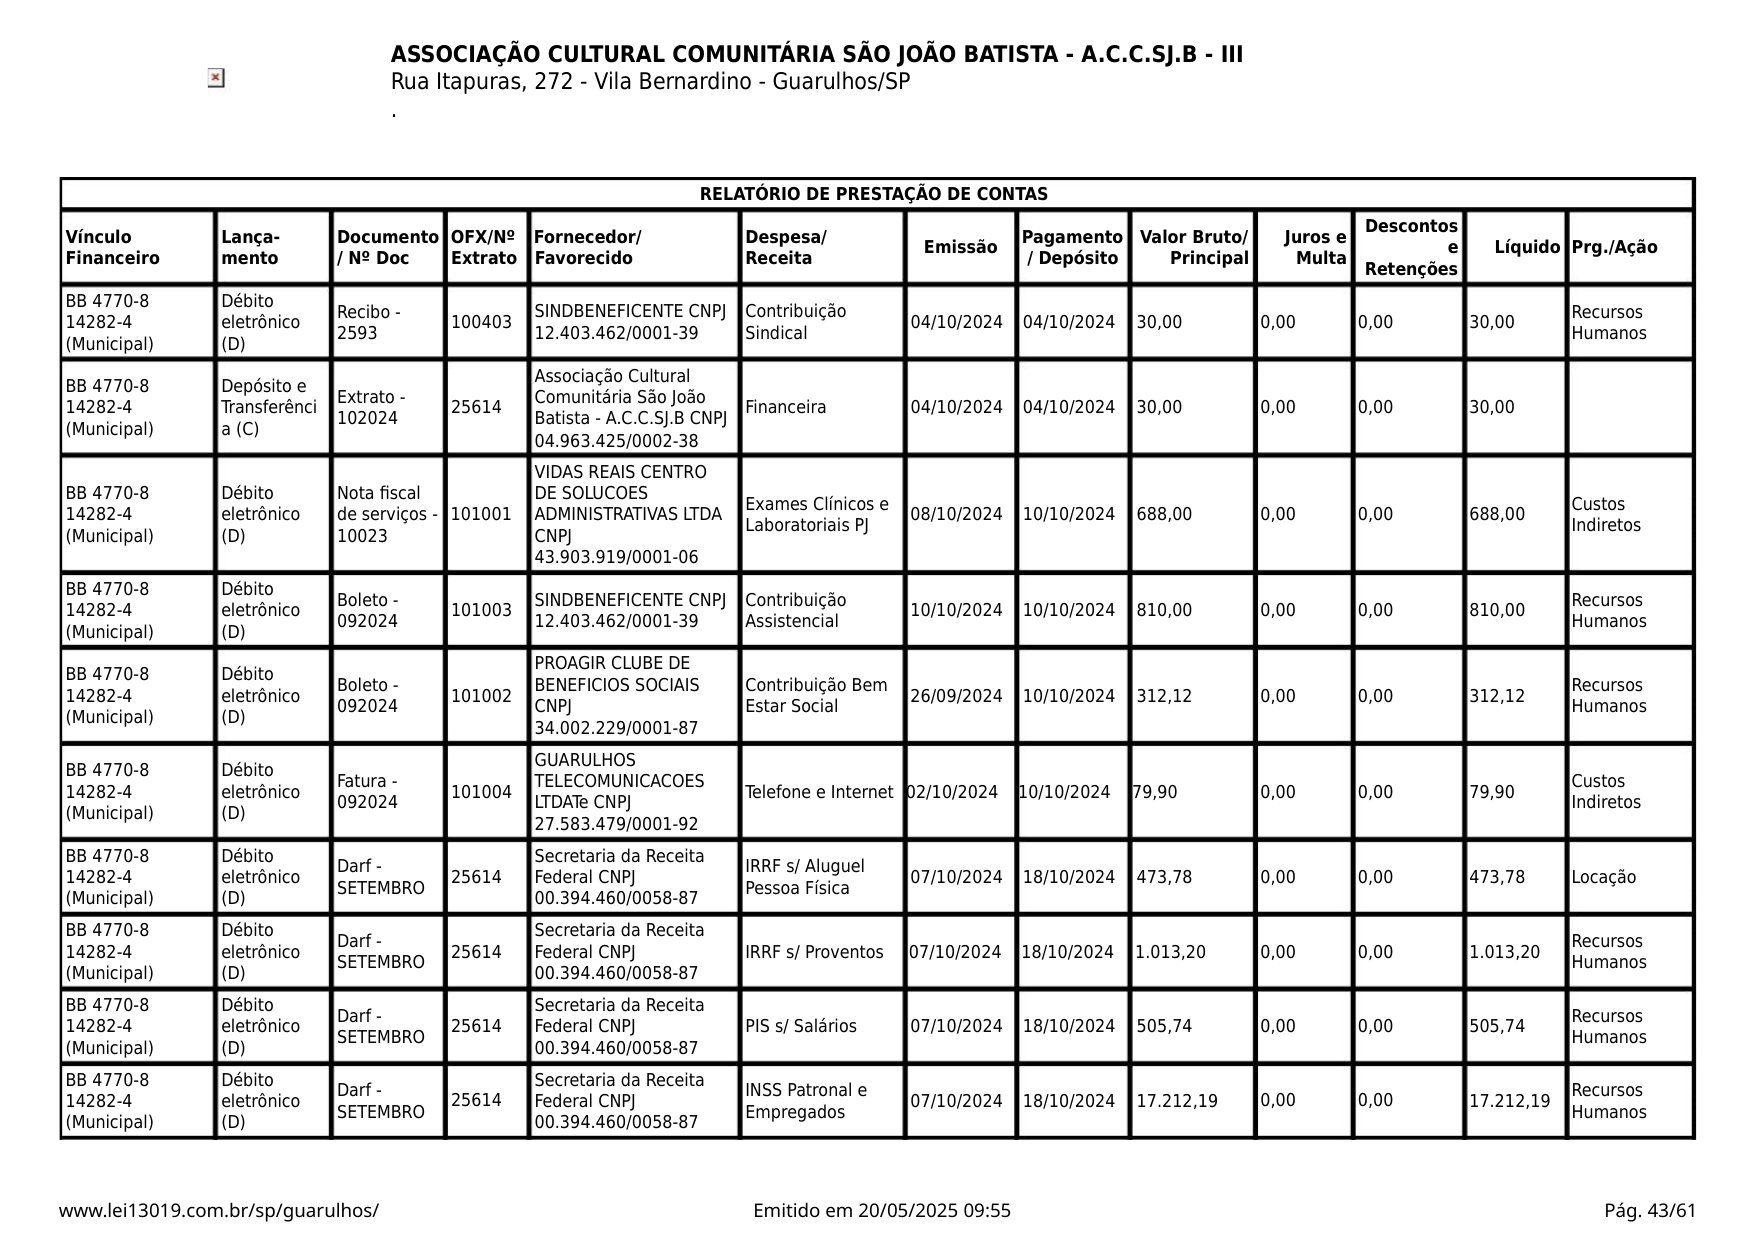

ASSOCIAÇÃO CULTURAL COMUNITÁRIA SÃO JOÃO BATISTA - A.C.C.SJ.B - III
Rua Itapuras, 272 - Vila Bernardino - Guarulhos/SP
.
RELATÓRIO DE PRESTAÇÃO DE CONTAS
Descontos
e
Retenções
Vínculo
Financeiro
Lança-
mento
Documento OFX/Nº Fornecedor/
Despesa/
Receita
Pagamento Valor Bruto/
/ Depósito Principal
Juros e
Multa
Emissão
Líquido Prg./Ação
/ Nº Doc
Extrato Favorecido
BB 4770-8
14282-4
(Municipal)
Débito
eletrônico
(D)
Recibo -
2593
SINDBENEFICENTE CNPJ Contribuição
Recursos
Humanos
100403
25614
04/10/2024 04/10/2024 30,00
04/10/2024 04/10/2024 30,00
0,00
0,00
0,00
30,00
12.403.462/0001-39
Sindical
Associação Cultural
Comunitária São João
Batista - A.C.C.SJ.B CNPJ
04.963.425/0002-38
BB 4770-8
14282-4
(Municipal)
Depósito e
Transferênci
a (C)
Extrato -
102024
Financeira
0,00
0,00
30,00
VIDAS REAIS CENTRO
DE SOLUCOES
BB 4770-8
14282-4
(Municipal)
Débito
eletrônico
(D)
Nota ﬁscal
Exames Clínicos e
Laboratoriais PJ
Custos
Indiretos
de serviços - 101001 ADMINISTRATIVAS LTDA
10023
08/10/2024 10/10/2024 688,00
0,00
688,00
CNPJ
43.903.919/0001-06
BB 4770-8
14282-4
(Municipal)
Débito
eletrônico
(D)
Boleto -
092024
SINDBENEFICENTE CNPJ Contribuição
Recursos
Humanos
101003
101002
10/10/2024 10/10/2024 810,00
26/09/2024 10/10/2024 312,12
0,00
0,00
0,00
0,00
810,00
312,12
12.403.462/0001-39
Assistencial
PROAGIR CLUBE DE
BENEFICIOS SOCIAIS
CNPJ
BB 4770-8
14282-4
(Municipal)
Débito
eletrônico
(D)
Boleto -
092024
Contribuição Bem
Estar Social
Recursos
Humanos
34.002.229/0001-87
GUARULHOS
TELECOMUNICACOES
LTDATe CNPJ
BB 4770-8
14282-4
(Municipal)
Débito
eletrônico
(D)
Fatura -
092024
Custos
Indiretos
101004
Telefone e Internet 02/10/2024 10/10/2024 79,90
IRRF s/ Aluguel
0,00
0,00
79,90
27.583.479/0001-92
BB 4770-8
14282-4
(Municipal)
Débito
eletrônico
(D)
Secretaria da Receita
Federal CNPJ
00.394.460/0058-87
Darf -
SETEMBRO
25614
25614
25614
25614
07/10/2024 18/10/2024 473,78
0,00
0,00
0,00
0,00
0,00
0,00
0,00
0,00
473,78
Locação
Pessoa Física
BB 4770-8
14282-4
(Municipal)
Débito
eletrônico
(D)
Secretaria da Receita
Federal CNPJ
00.394.460/0058-87
Darf -
SETEMBRO
Recursos
Humanos
IRRF s/ Proventos 07/10/2024 18/10/2024 1.013,20
1.013,20
505,74
BB 4770-8
14282-4
(Municipal)
Débito
eletrônico
(D)
Secretaria da Receita
Federal CNPJ
00.394.460/0058-87
Darf -
SETEMBRO
Recursos
Humanos
PIS s/ Salários
07/10/2024 18/10/2024 505,74
07/10/2024 18/10/2024 17.212,19
BB 4770-8
14282-4
(Municipal)
Débito
eletrônico
(D)
Secretaria da Receita
Federal CNPJ
00.394.460/0058-87
Darf -
SETEMBRO
INSS Patronal e
Empregados
Recursos
Humanos
17.212,19
www.lei13019.com.br/sp/guarulhos/
Emitido em 20/05/2025 09:55
Pág. 43/61